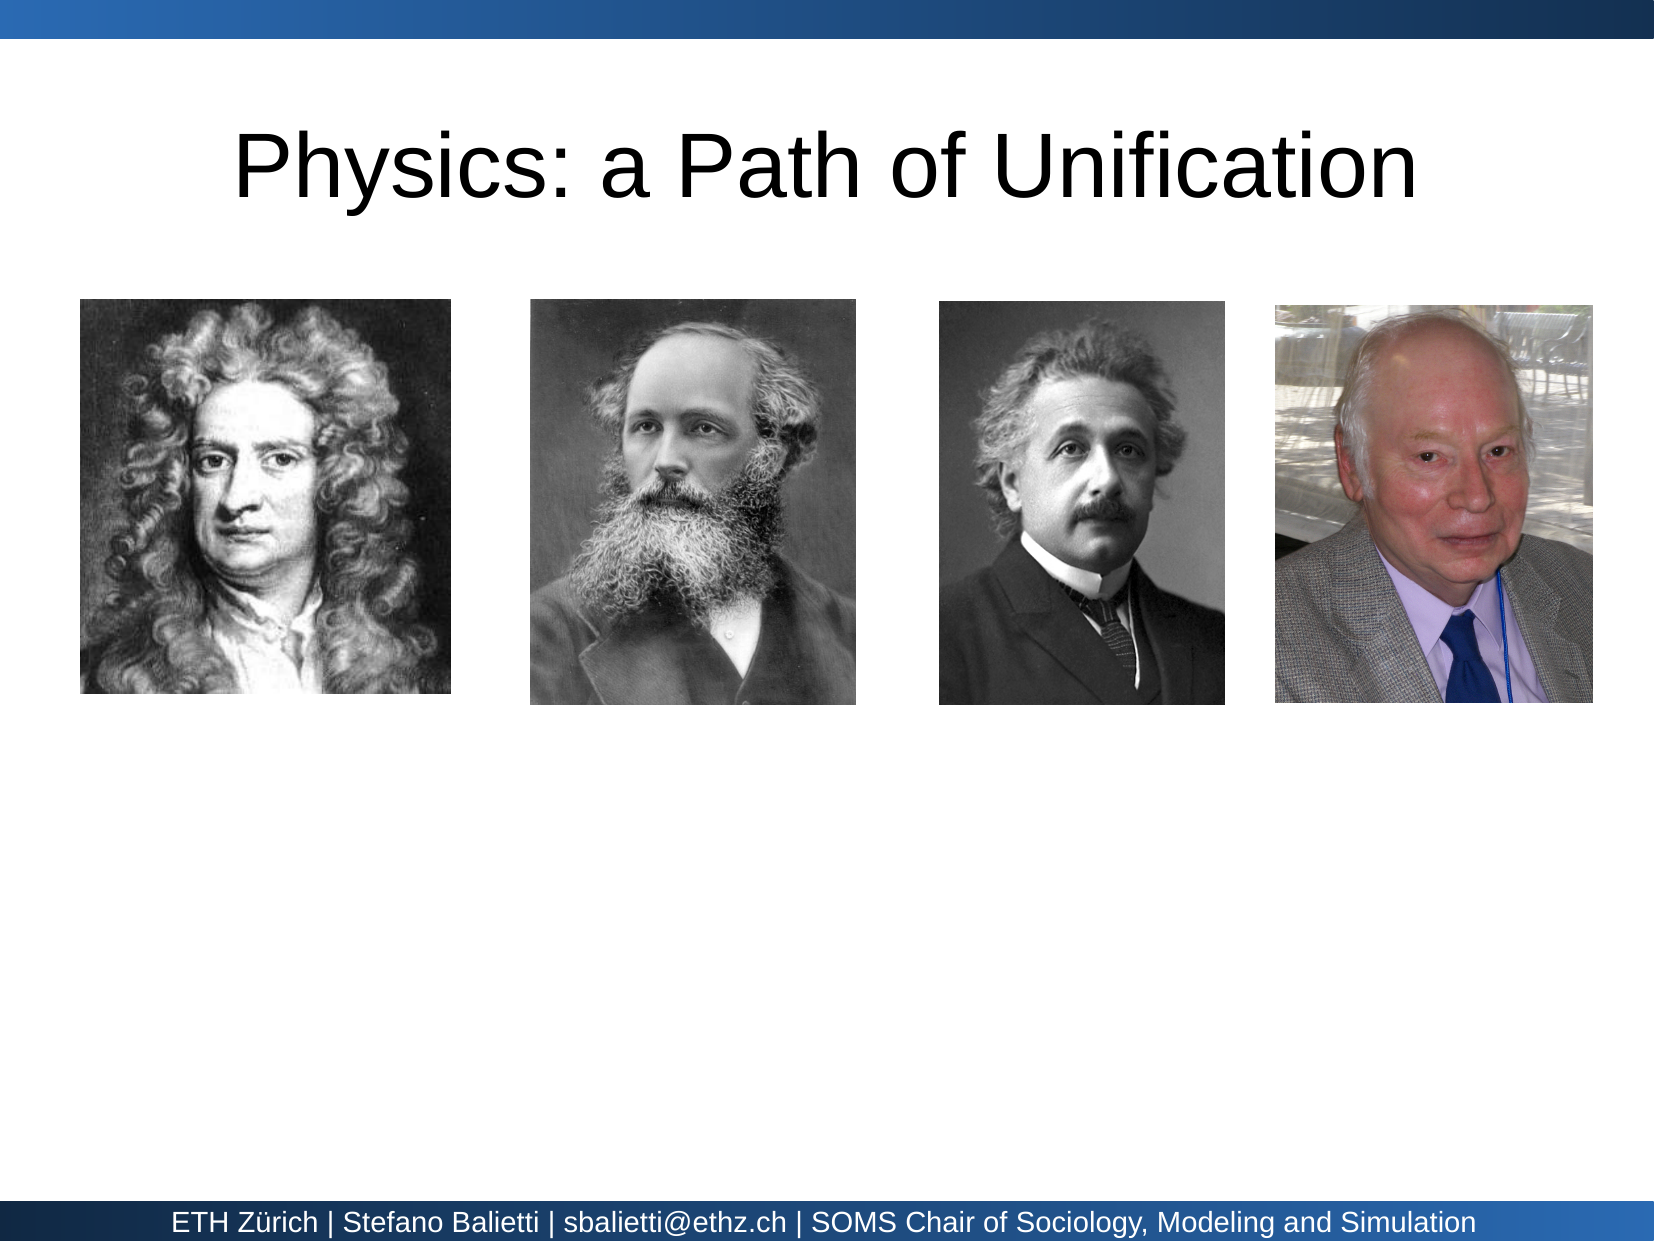

# Physics: a Path of Unification
 ETH Zürich | Stefano Balietti | sbalietti@ethz.ch | SOMS Chair of Sociology, Modeling and Simulation